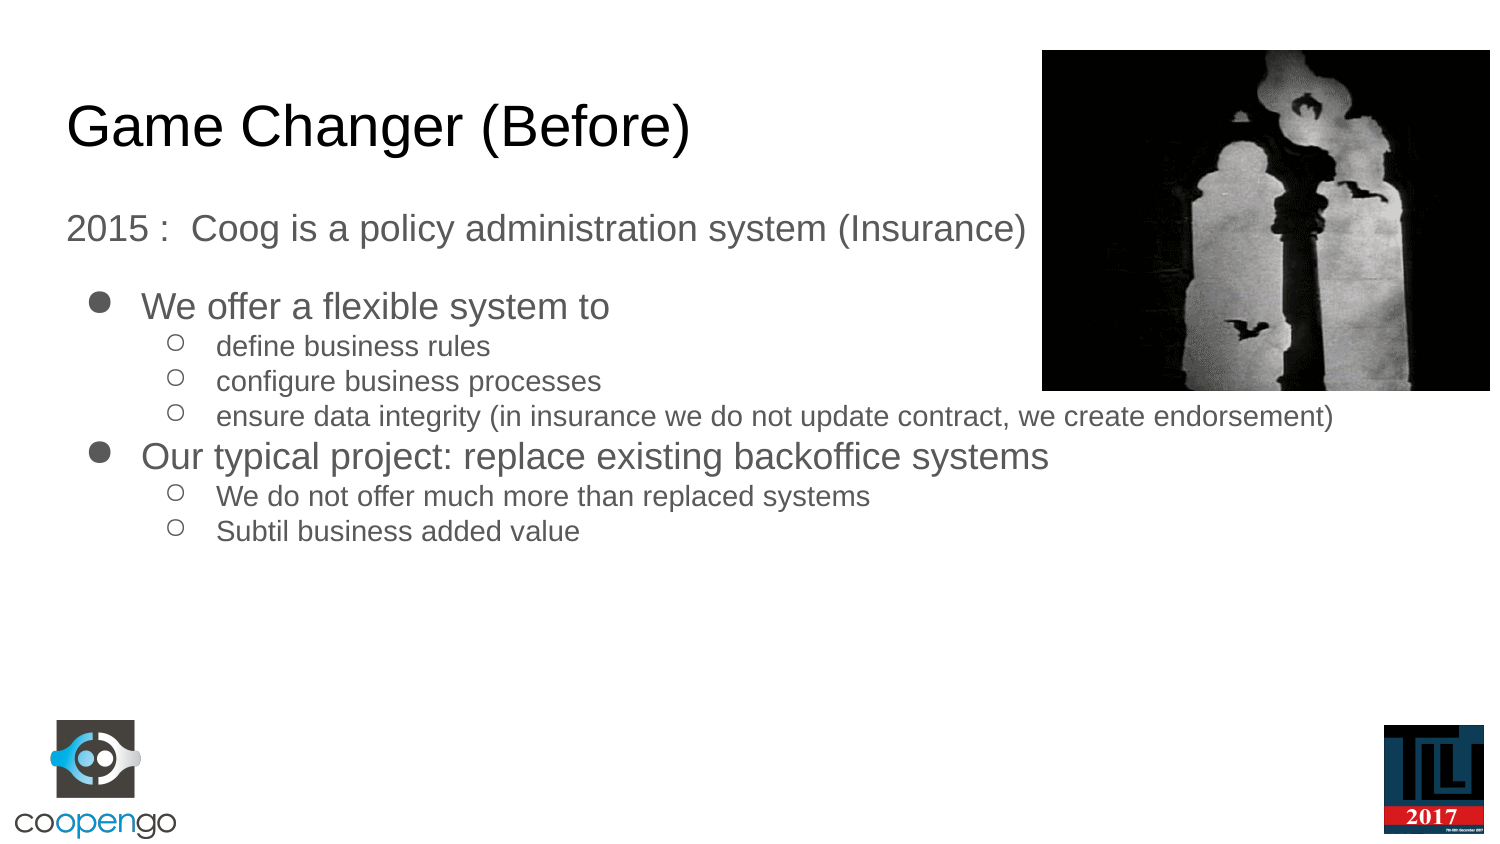

# Game Changer (Before)
2015 : Coog is a policy administration system (Insurance)
We offer a flexible system to
define business rules
configure business processes
ensure data integrity (in insurance we do not update contract, we create endorsement)
Our typical project: replace existing backoffice systems
We do not offer much more than replaced systems
Subtil business added value